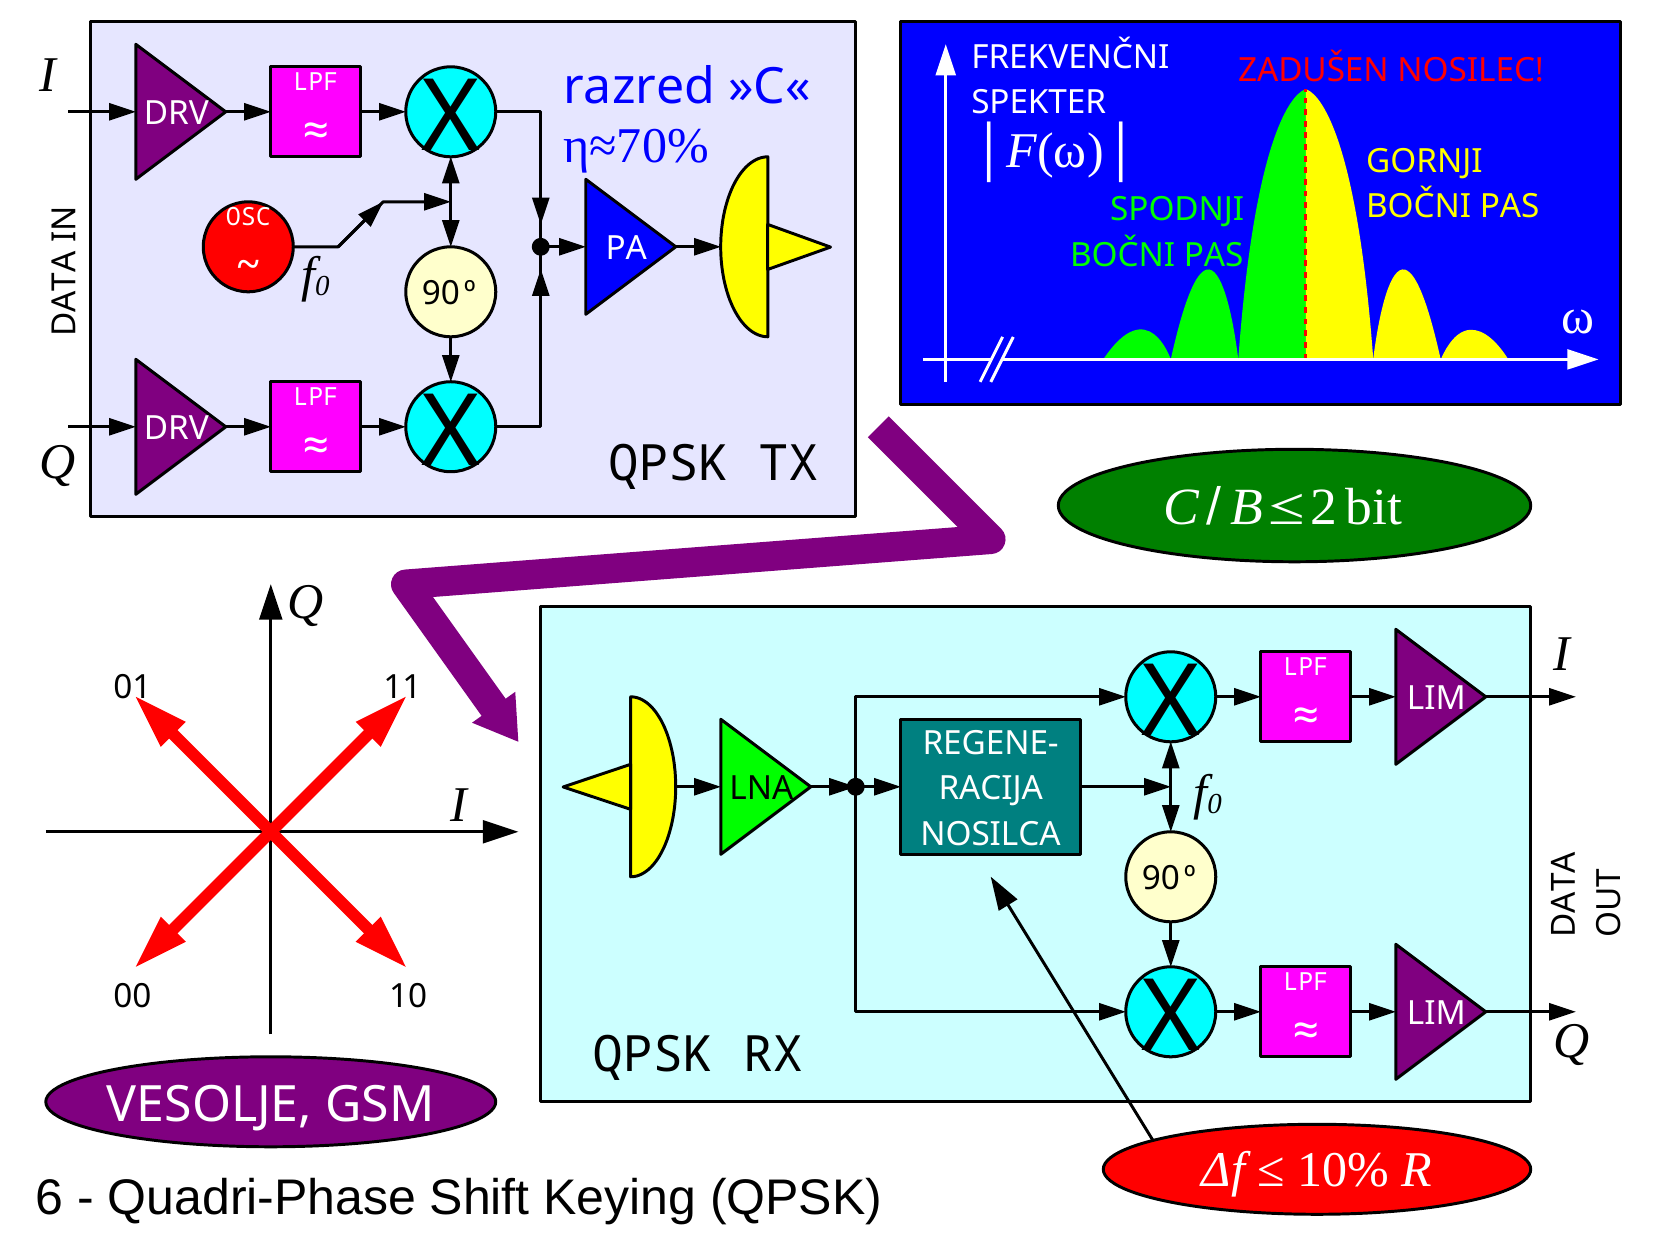

FREKVENČNI
SPEKTER
│F(ω)│
DRV
ZADUŠEN NOSILEC!
I
Q
razred »C«
η≈70%
LPF
≈
X
GORNJI
BOČNI PAS
PA
 SPODNJI
BOČNI PAS
OSC
~
DATA IN
f0
90º
ω
DRV
X
LPF
≈
QPSK TX
Q
I
Q
LIM
X
LPF
≈
01
11
LNA
REGENE-
RACIJA
NOSILCA
f0
I
DATA OUT
90º
LIM
X
LPF
≈
00
10
QPSK RX
VESOLJE, GSM
Δf ≤ 10% R
6 - Quadri-Phase Shift Keying (QPSK)